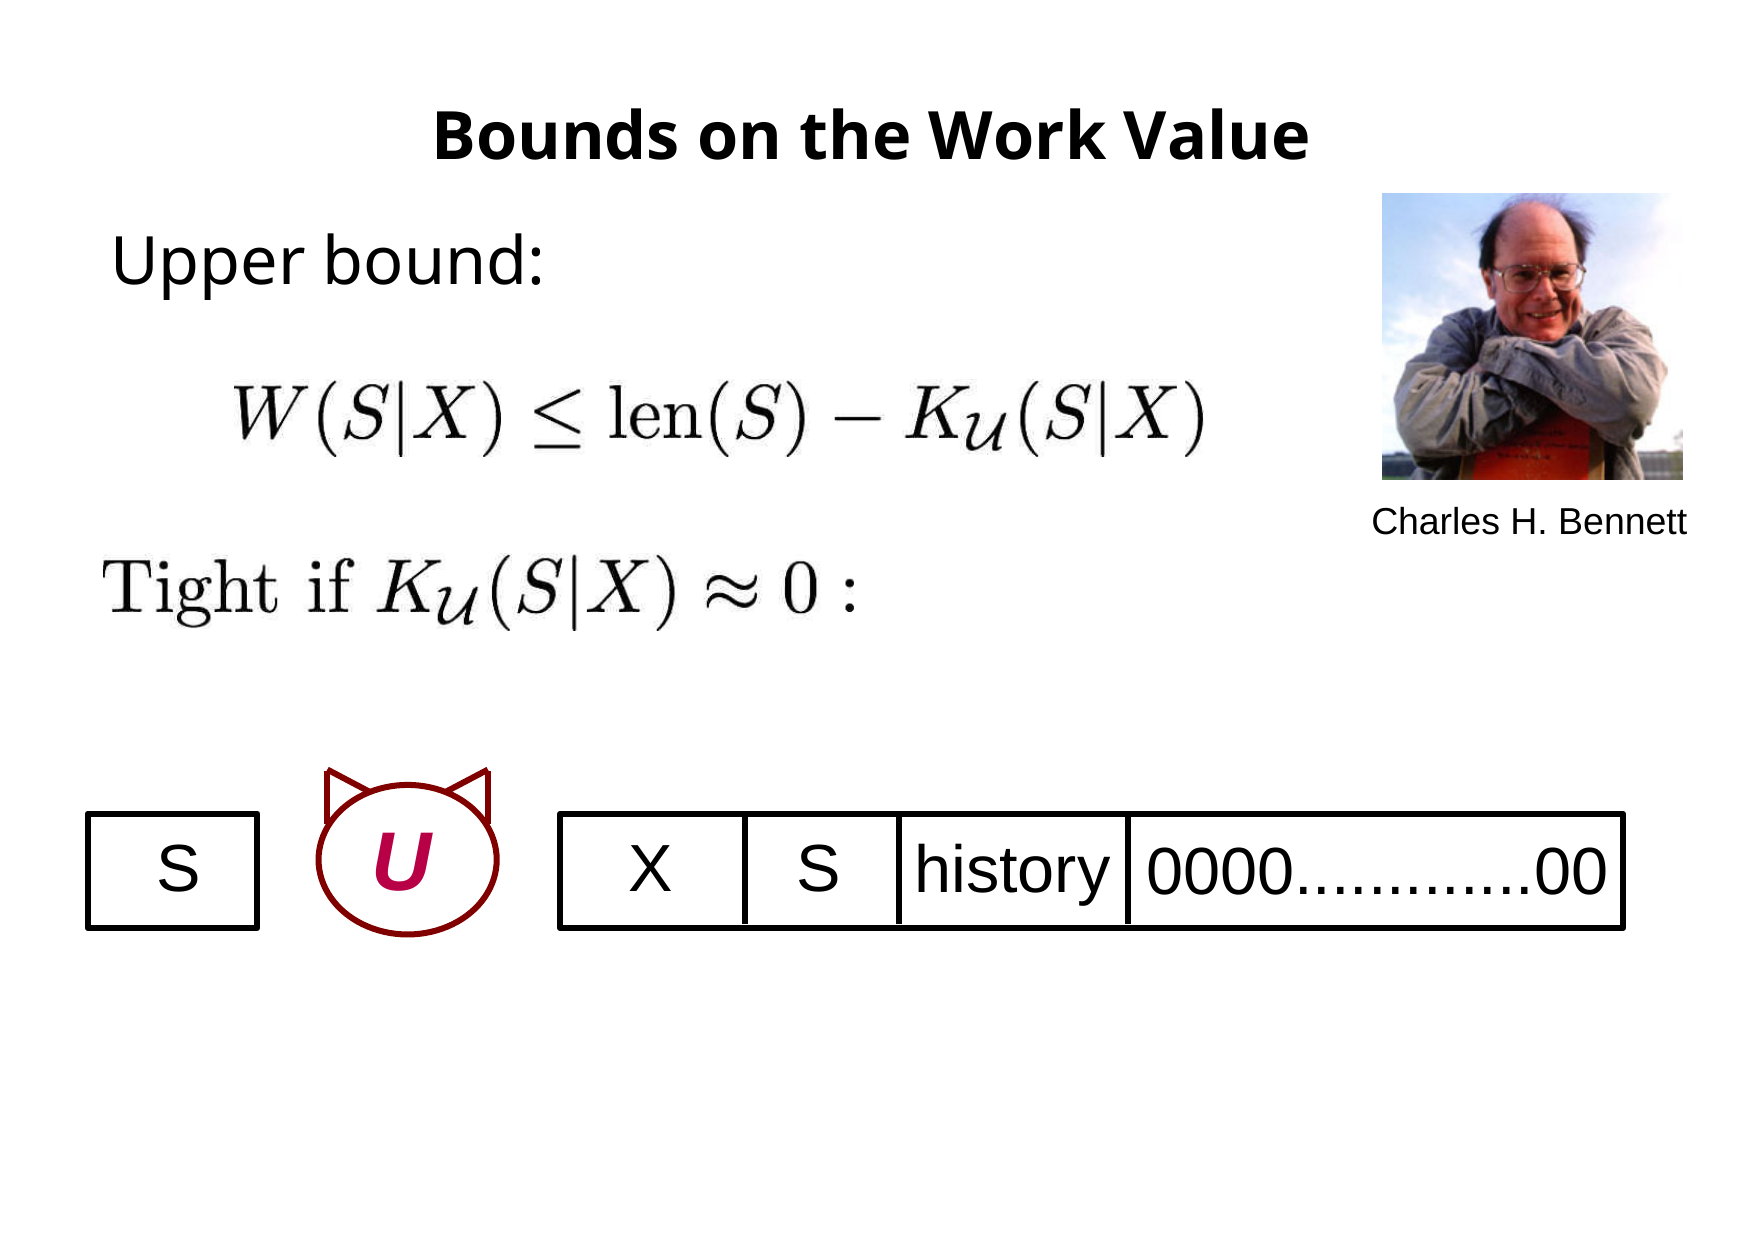

Bounds on the Work Value
Upper bound:
Charles H. Bennett
U
S
X
S
history
0000.............00